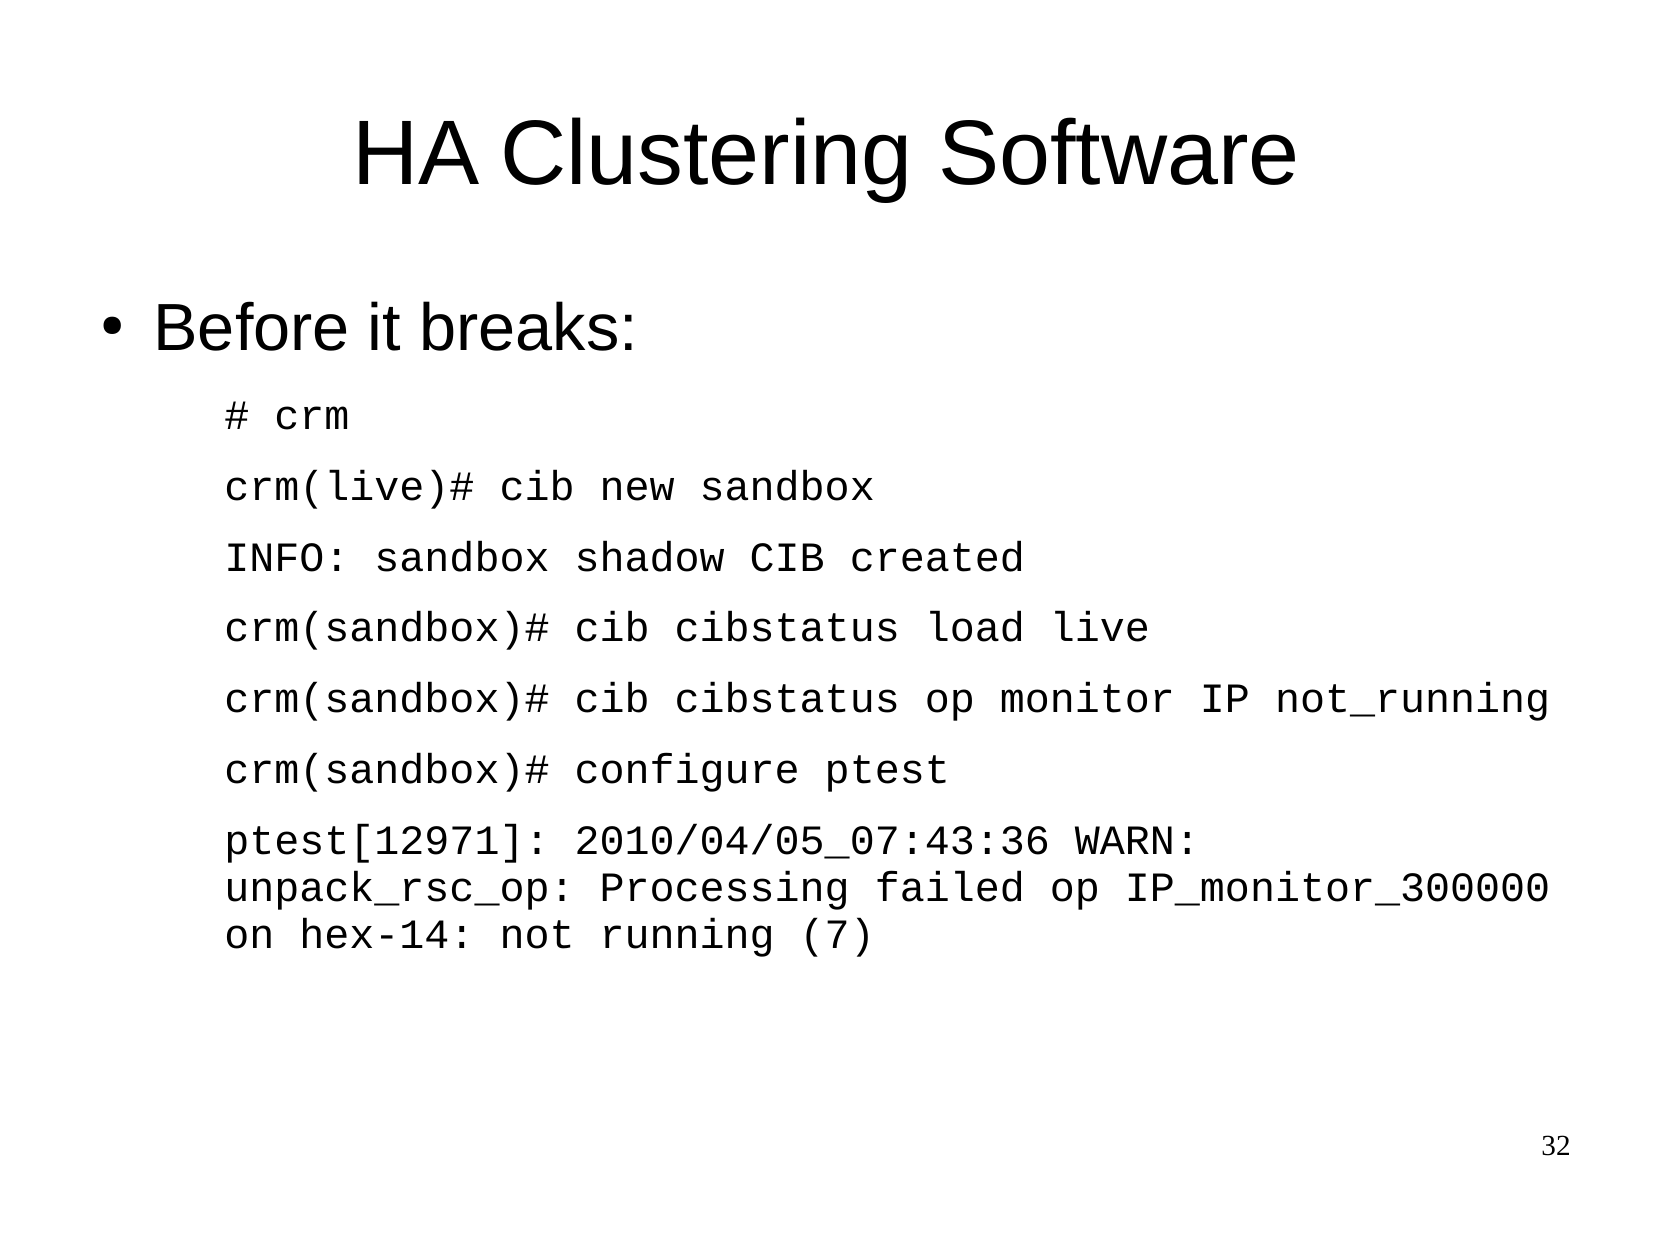

# HA Clustering Software
Before it breaks:
# crm
crm(live)# cib new sandbox
INFO: sandbox shadow CIB created
crm(sandbox)# cib cibstatus load live
crm(sandbox)# cib cibstatus op monitor IP not_running
crm(sandbox)# configure ptest
ptest[12971]: 2010/04/05_07:43:36 WARN: unpack_rsc_op: Processing failed op IP_monitor_300000 on hex-14: not running (7)
32